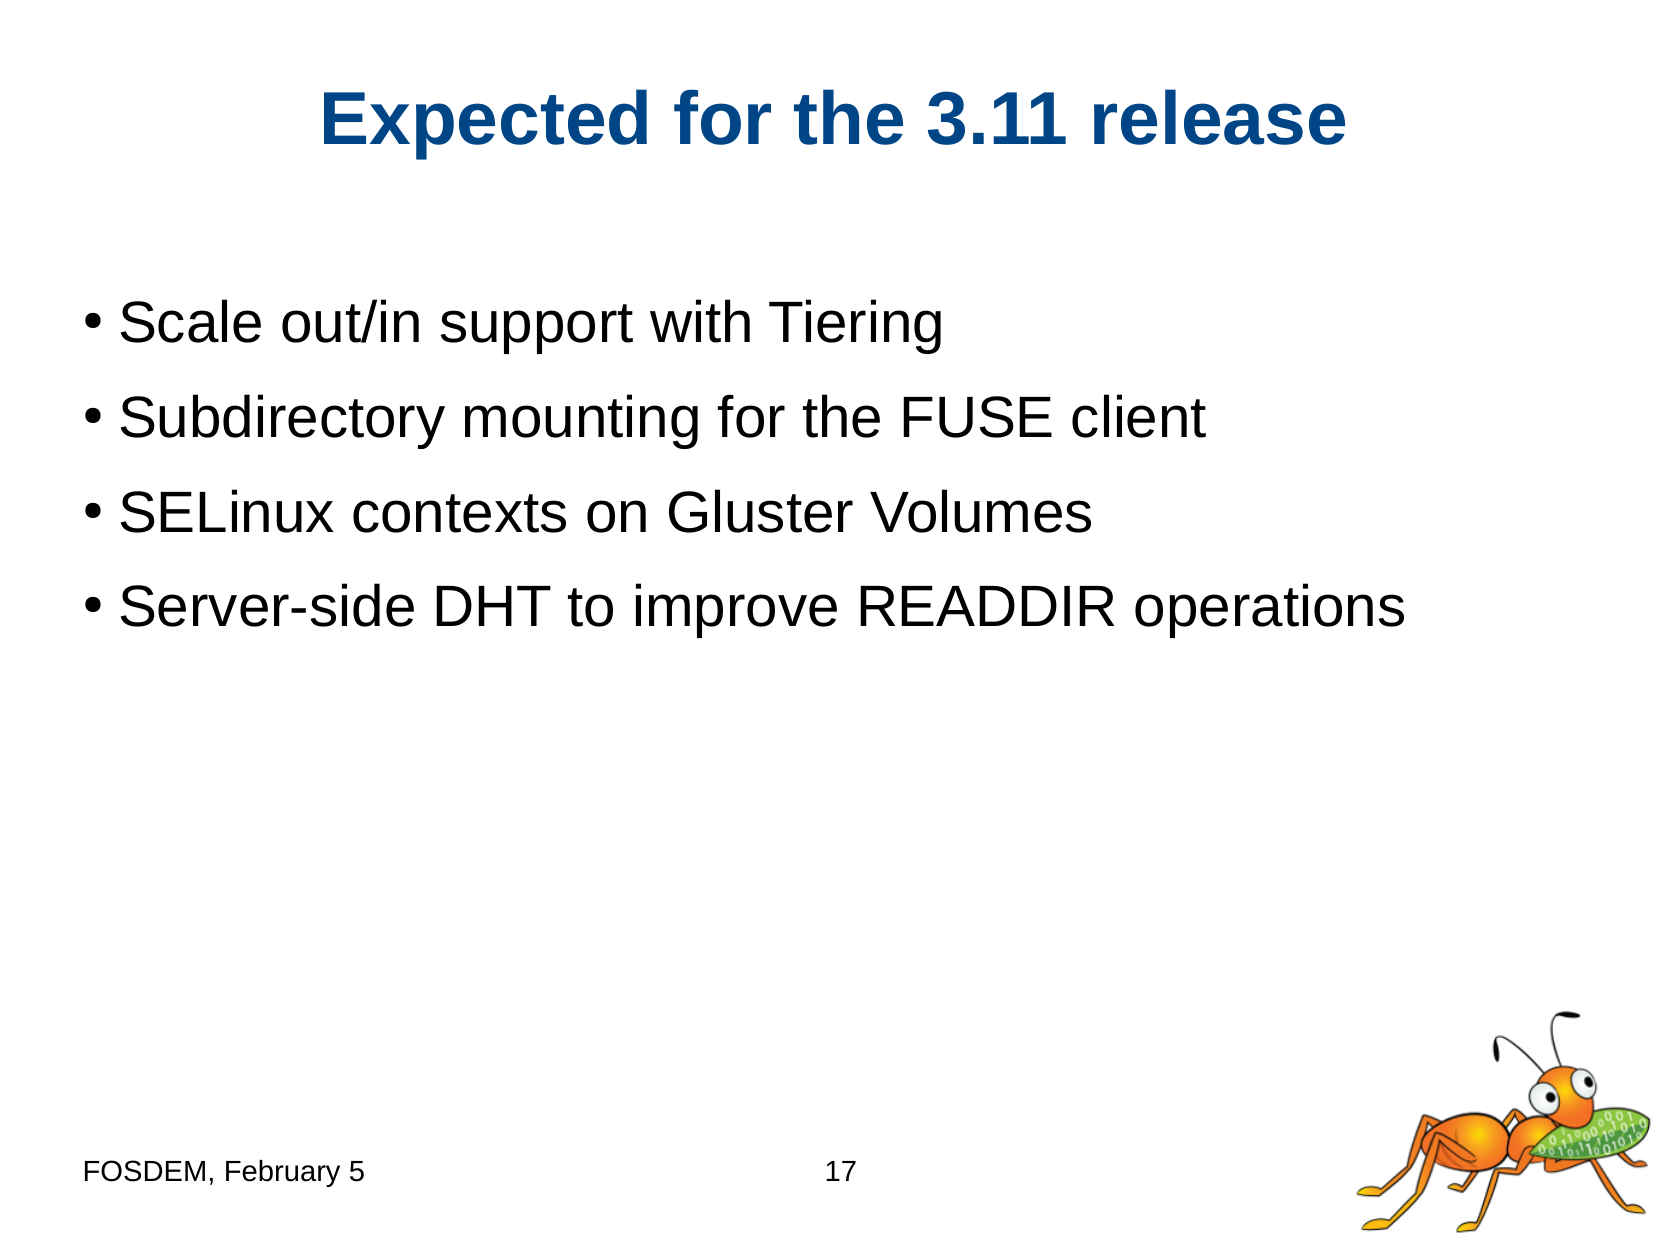

Expected for the 3.11 release
# Scale out/in support with Tiering
Subdirectory mounting for the FUSE client
SELinux contexts on Gluster Volumes
Server-side DHT to improve READDIR operations
FOSDEM, 5 February 2017
17